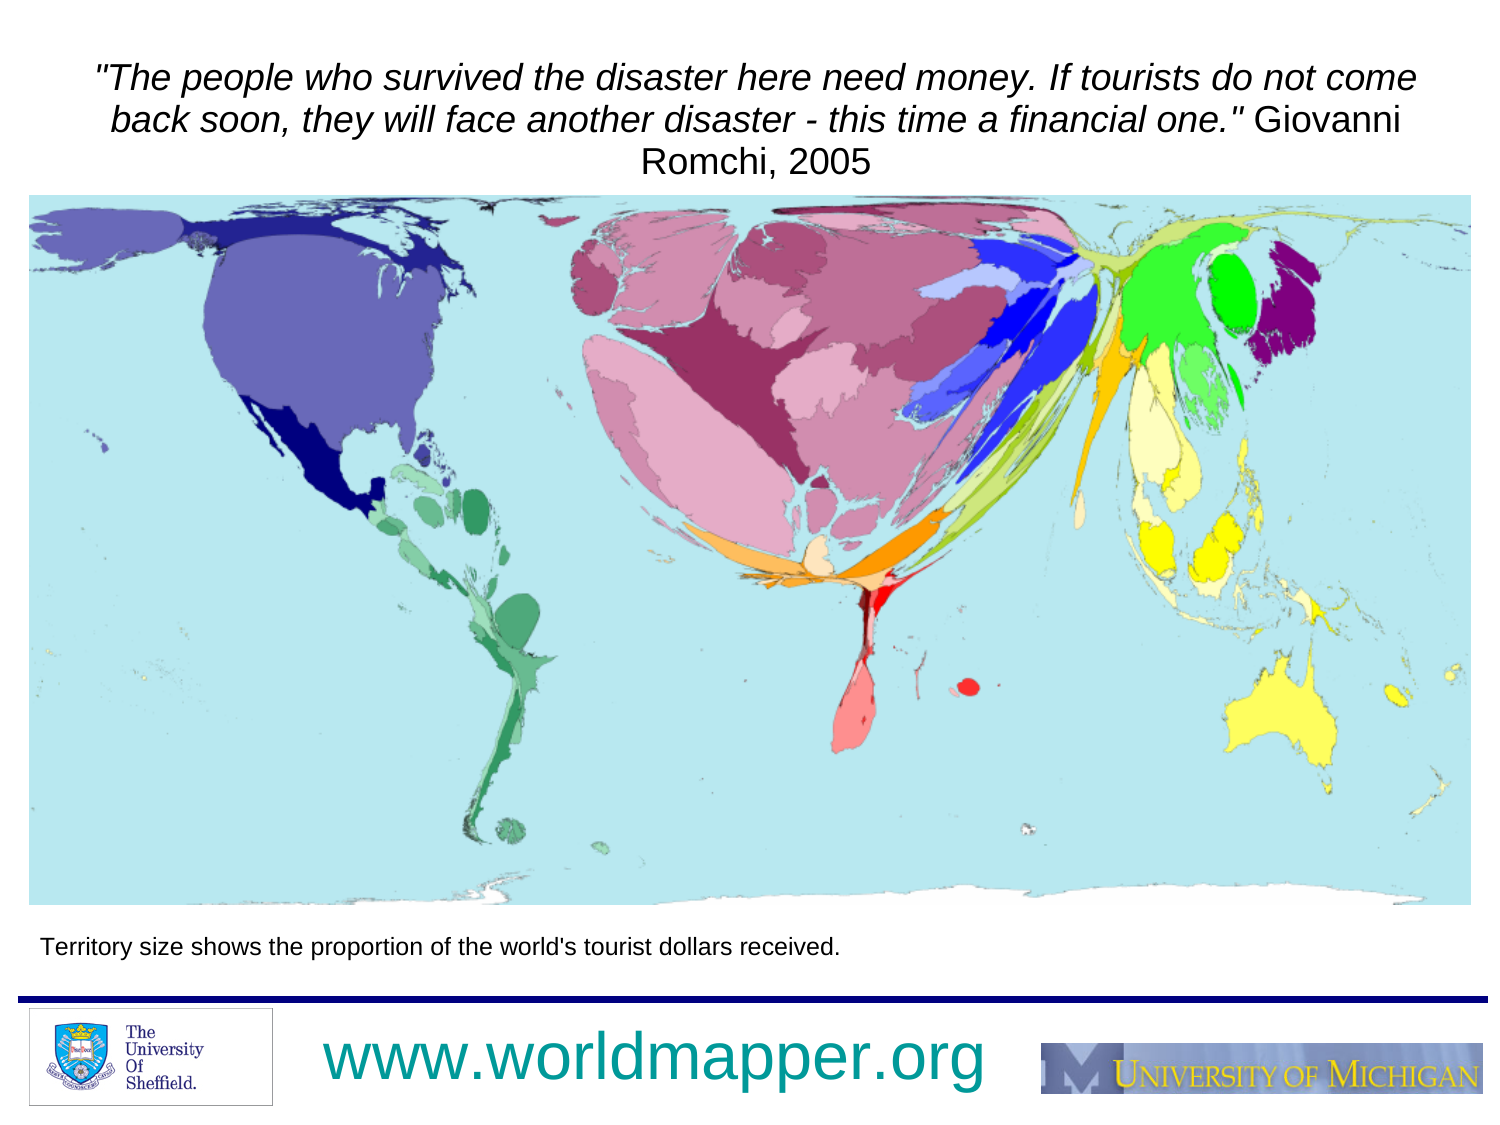

# "The people who survived the disaster here need money. If tourists do not come back soon, they will face another disaster - this time a financial one." Giovanni Romchi, 2005
Territory size shows the proportion of the world's tourist dollars received.